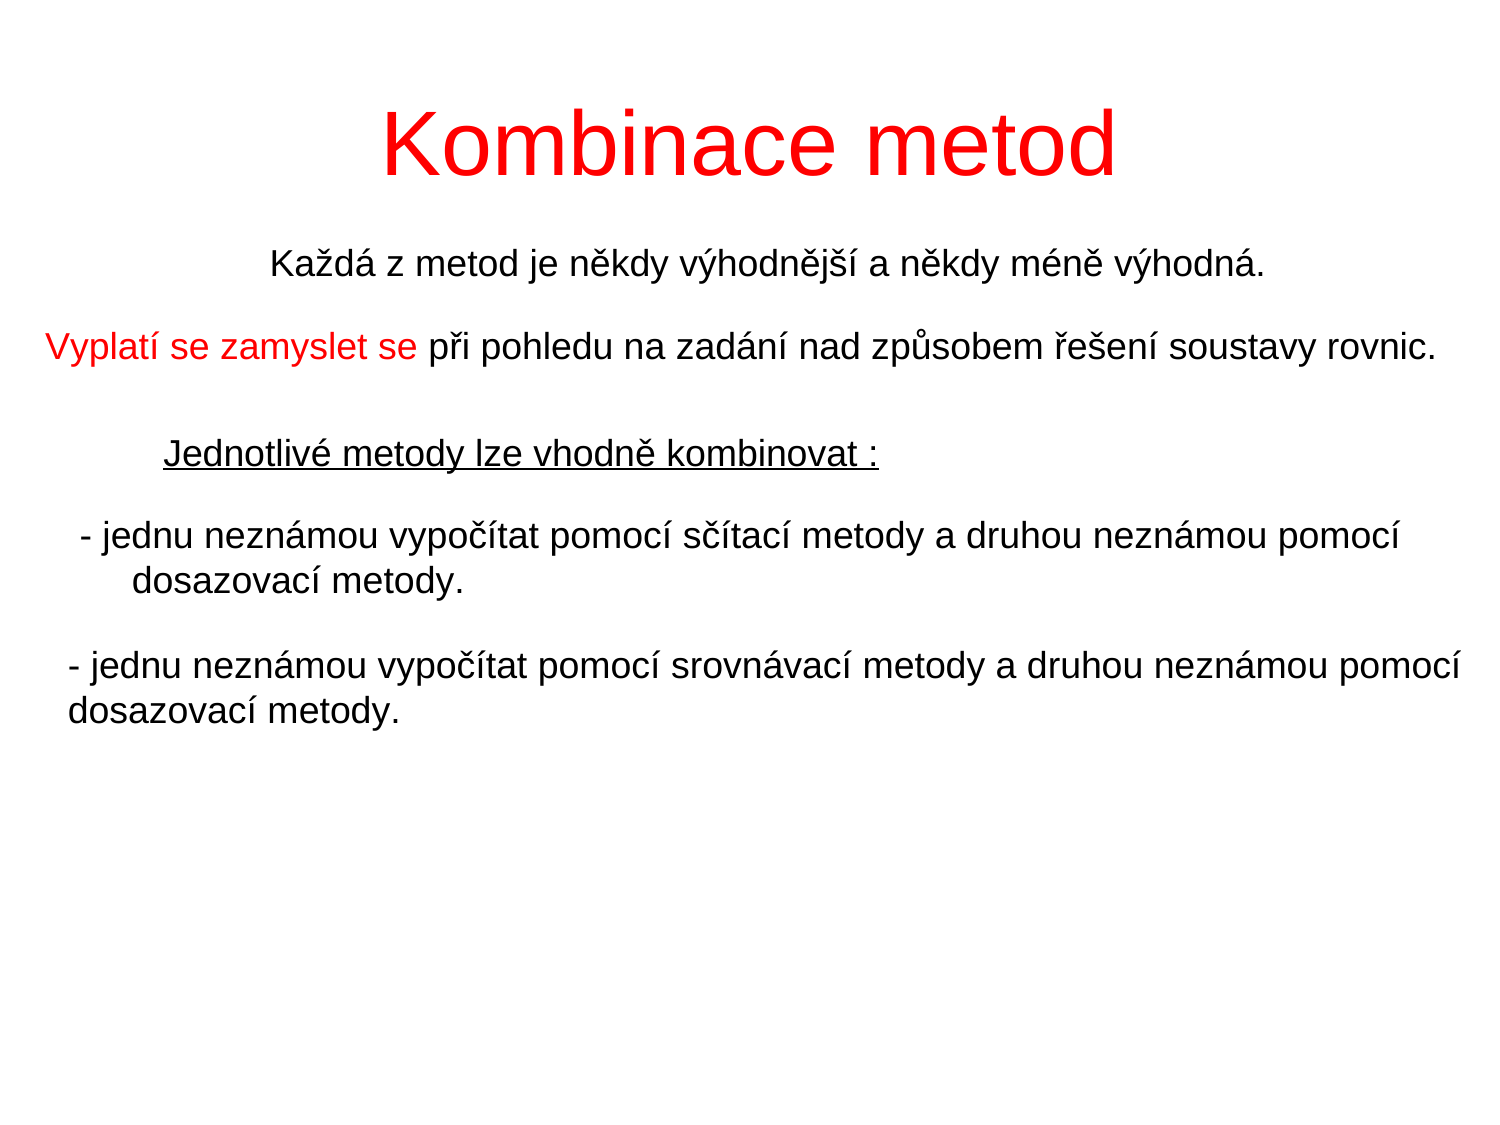

# Kombinace metod
Každá z metod je někdy výhodnější a někdy méně výhodná.
Vyplatí se zamyslet se při pohledu na zadání nad způsobem řešení soustavy rovnic.
Jednotlivé metody lze vhodně kombinovat :
- jednu neznámou vypočítat pomocí sčítací metody a druhou neznámou pomocí dosazovací metody.
- jednu neznámou vypočítat pomocí srovnávací metody a druhou neznámou pomocí dosazovací metody.